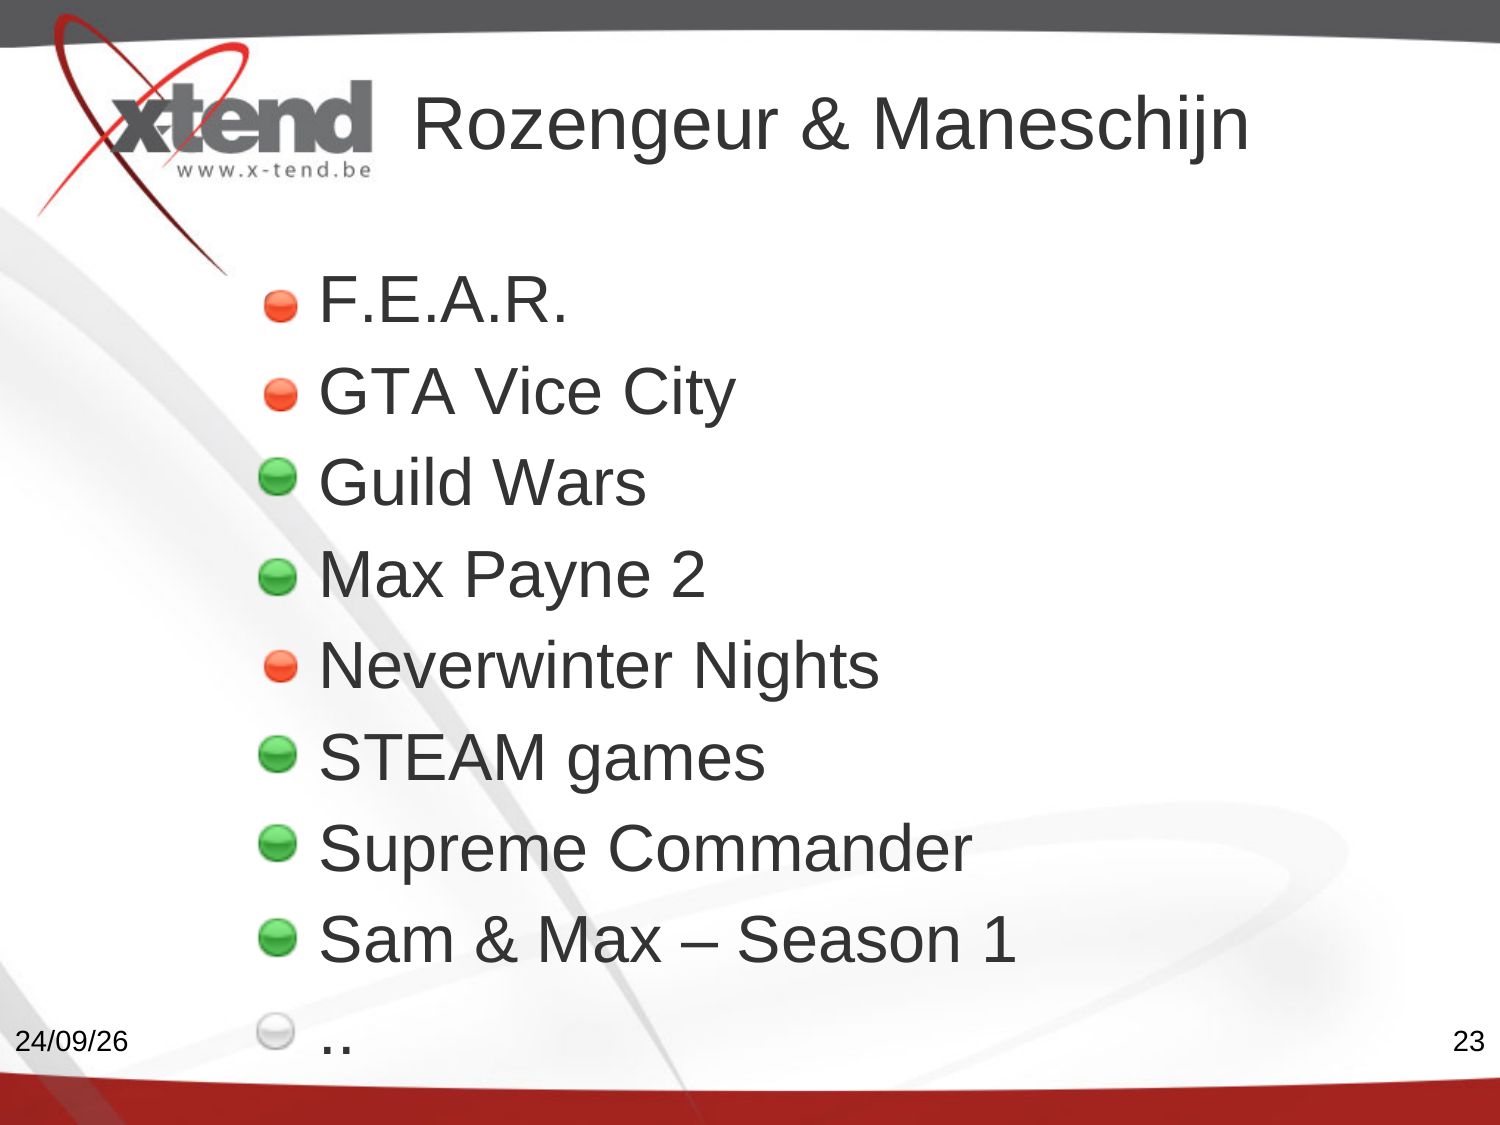

# Rozengeur & Maneschijn
F.E.A.R.
GTA Vice City
Guild Wars
Max Payne 2
Neverwinter Nights
STEAM games
Supreme Commander
Sam & Max – Season 1
..
23